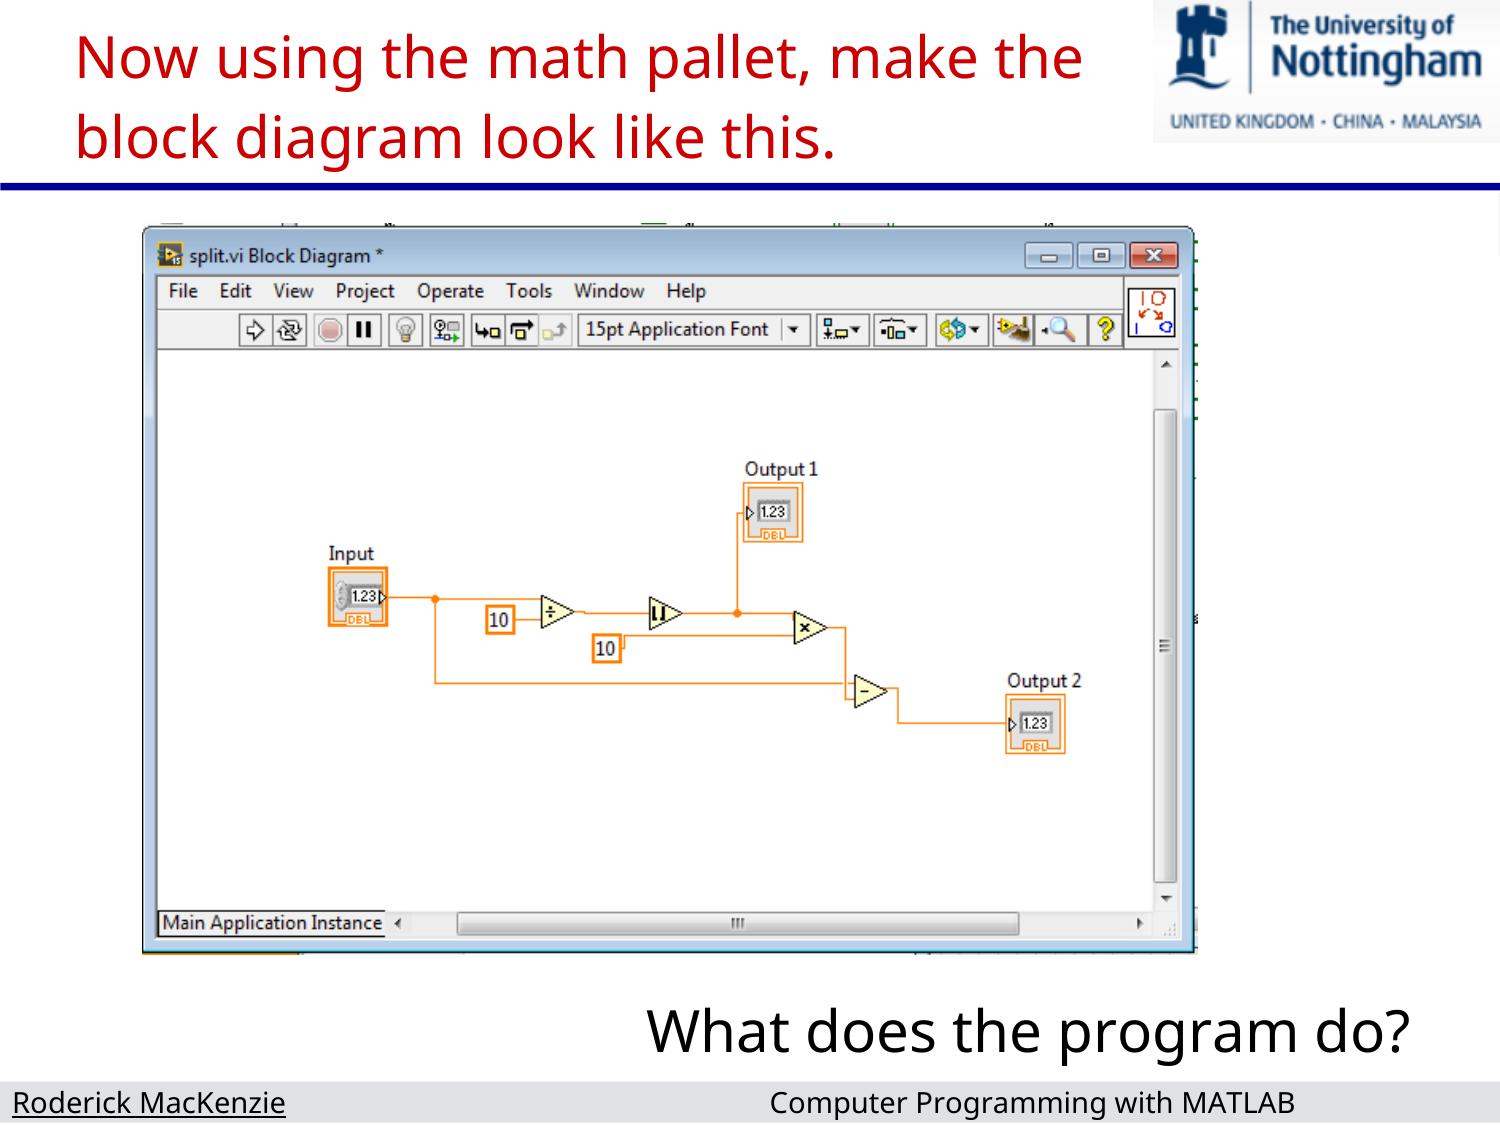

# Now using the math pallet, make the block diagram look like this.
What does the program do?